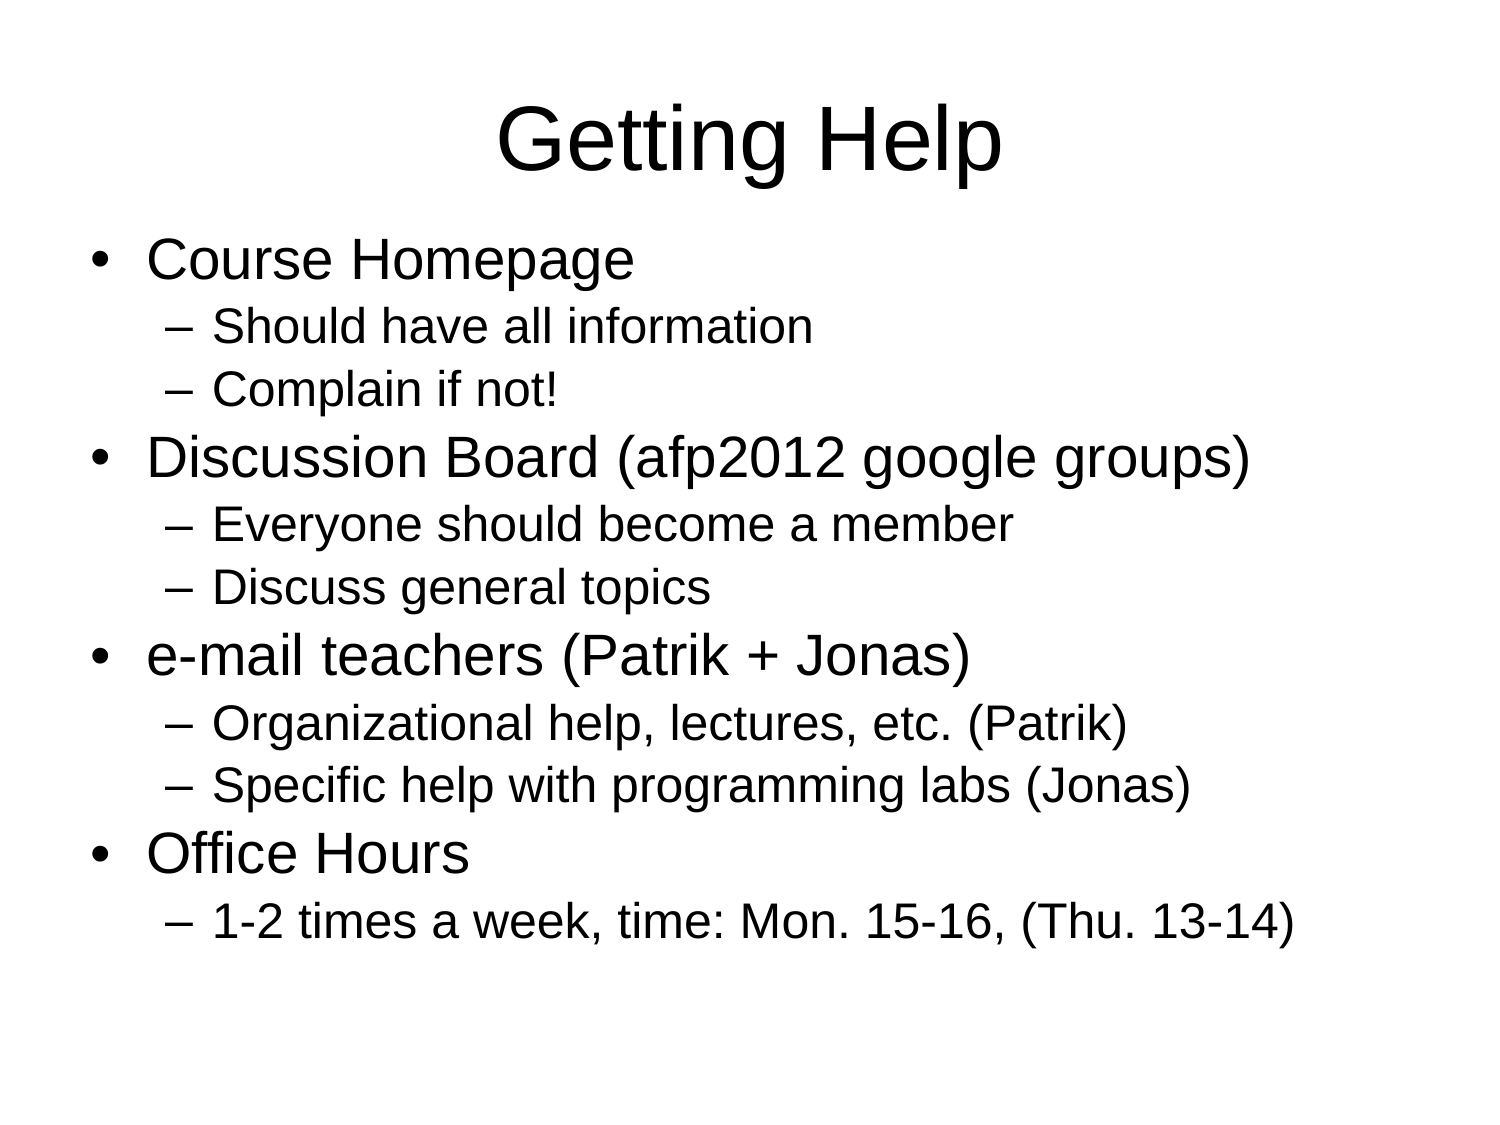

# Getting Help
Course Homepage
Should have all information
Complain if not!
Discussion Board (afp2012 google groups)
Everyone should become a member
Discuss general topics
e-mail teachers (Patrik + Jonas)
Organizational help, lectures, etc. (Patrik)
Specific help with programming labs (Jonas)
Office Hours
1-2 times a week, time: Mon. 15-16, (Thu. 13-14)